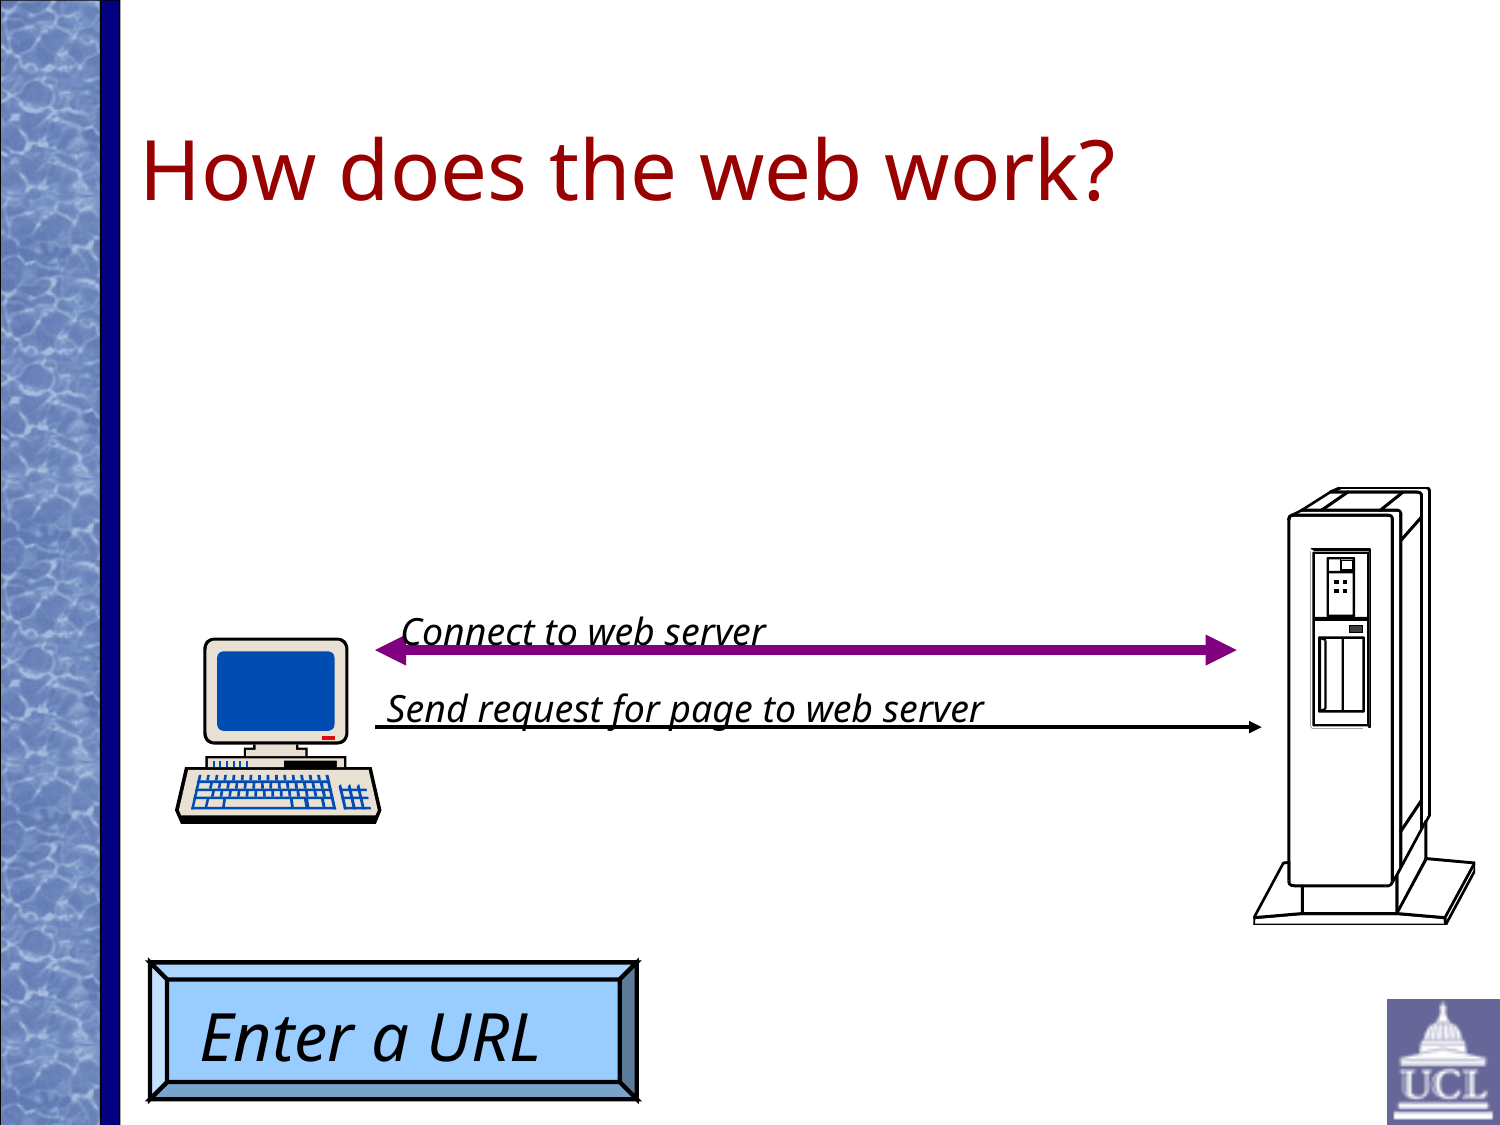

# How does the web work?
Connect to web server
Send request for page to web server
Enter a URL